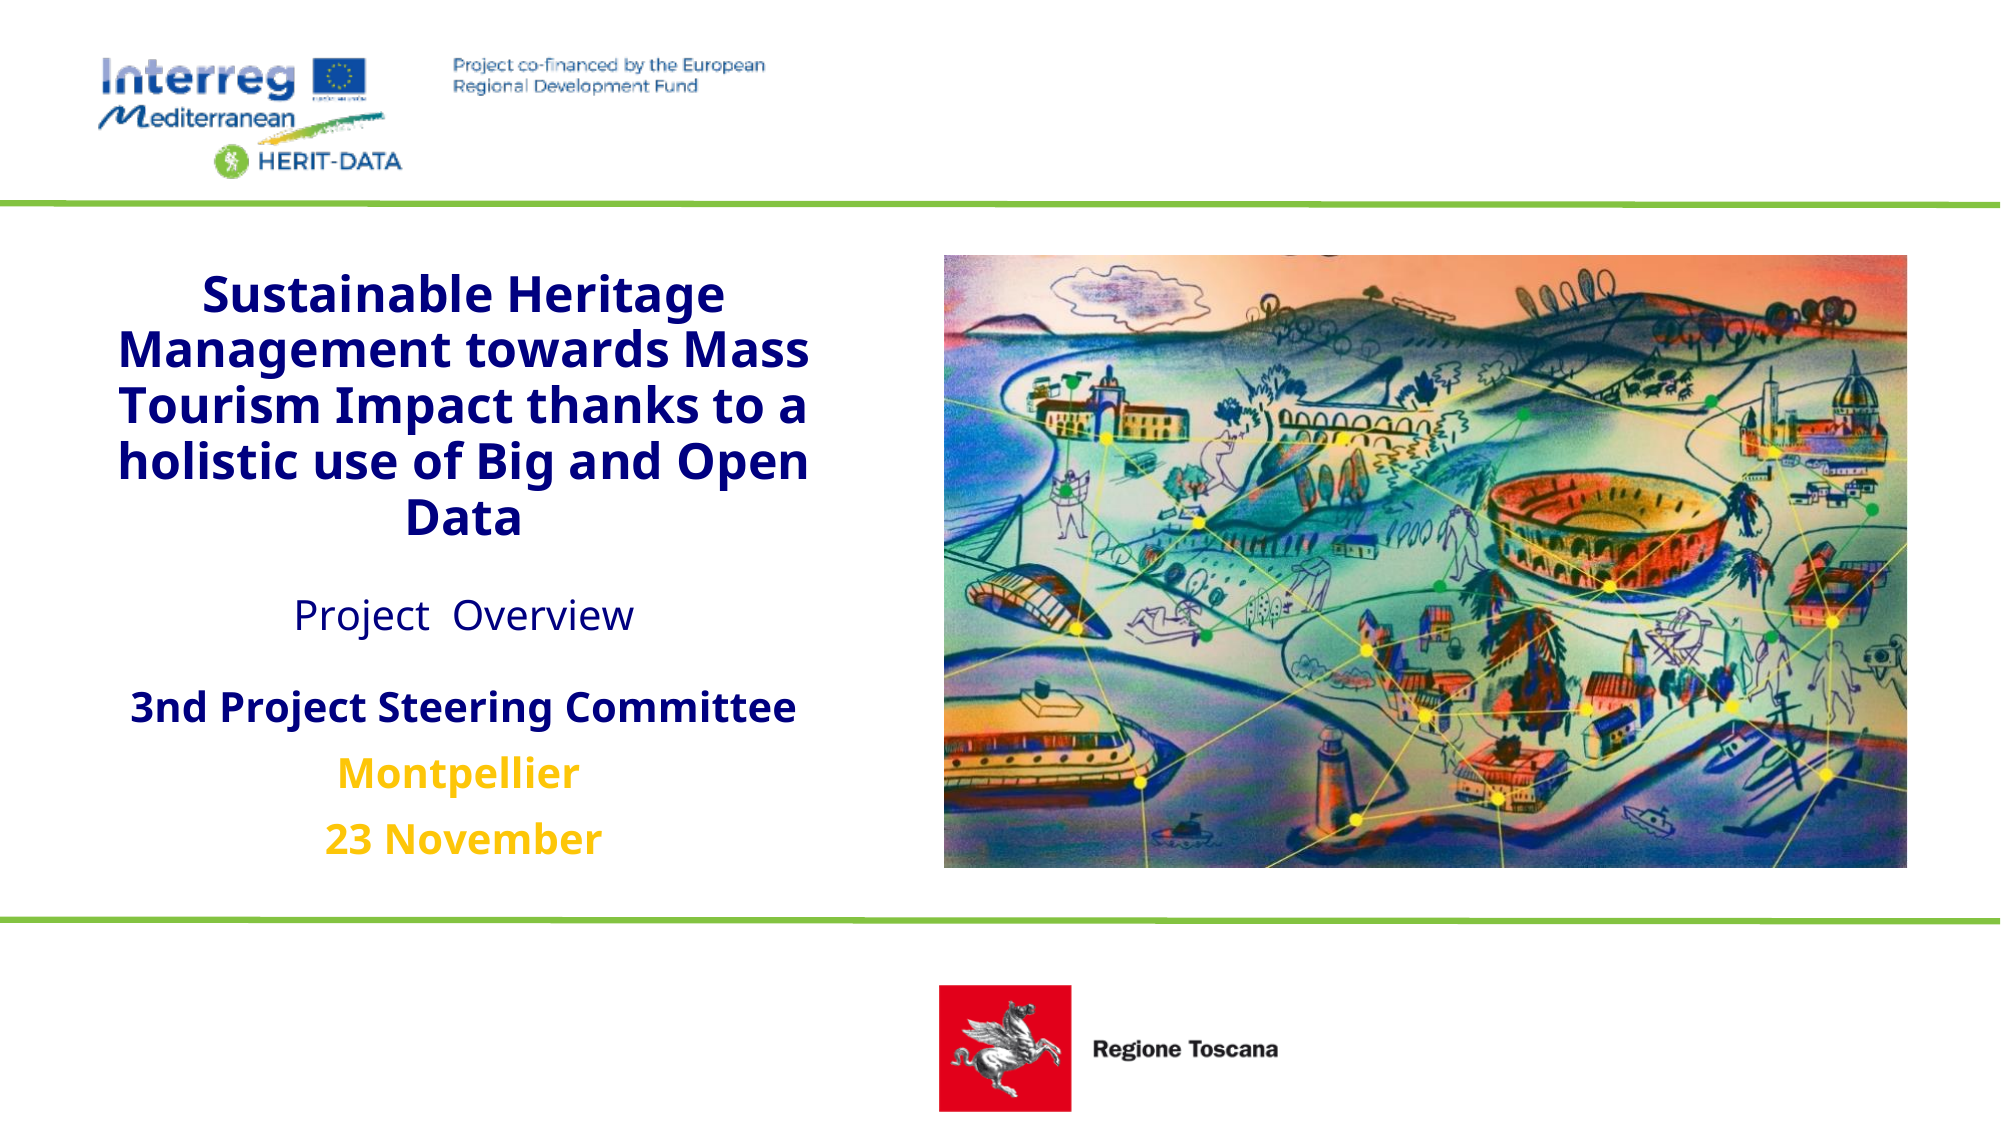

# Sustainable Heritage Management towards Mass Tourism Impact thanks to a holistic use of Big and Open Data
Project Overview
3nd Project Steering Committee
Montpellier
23 November